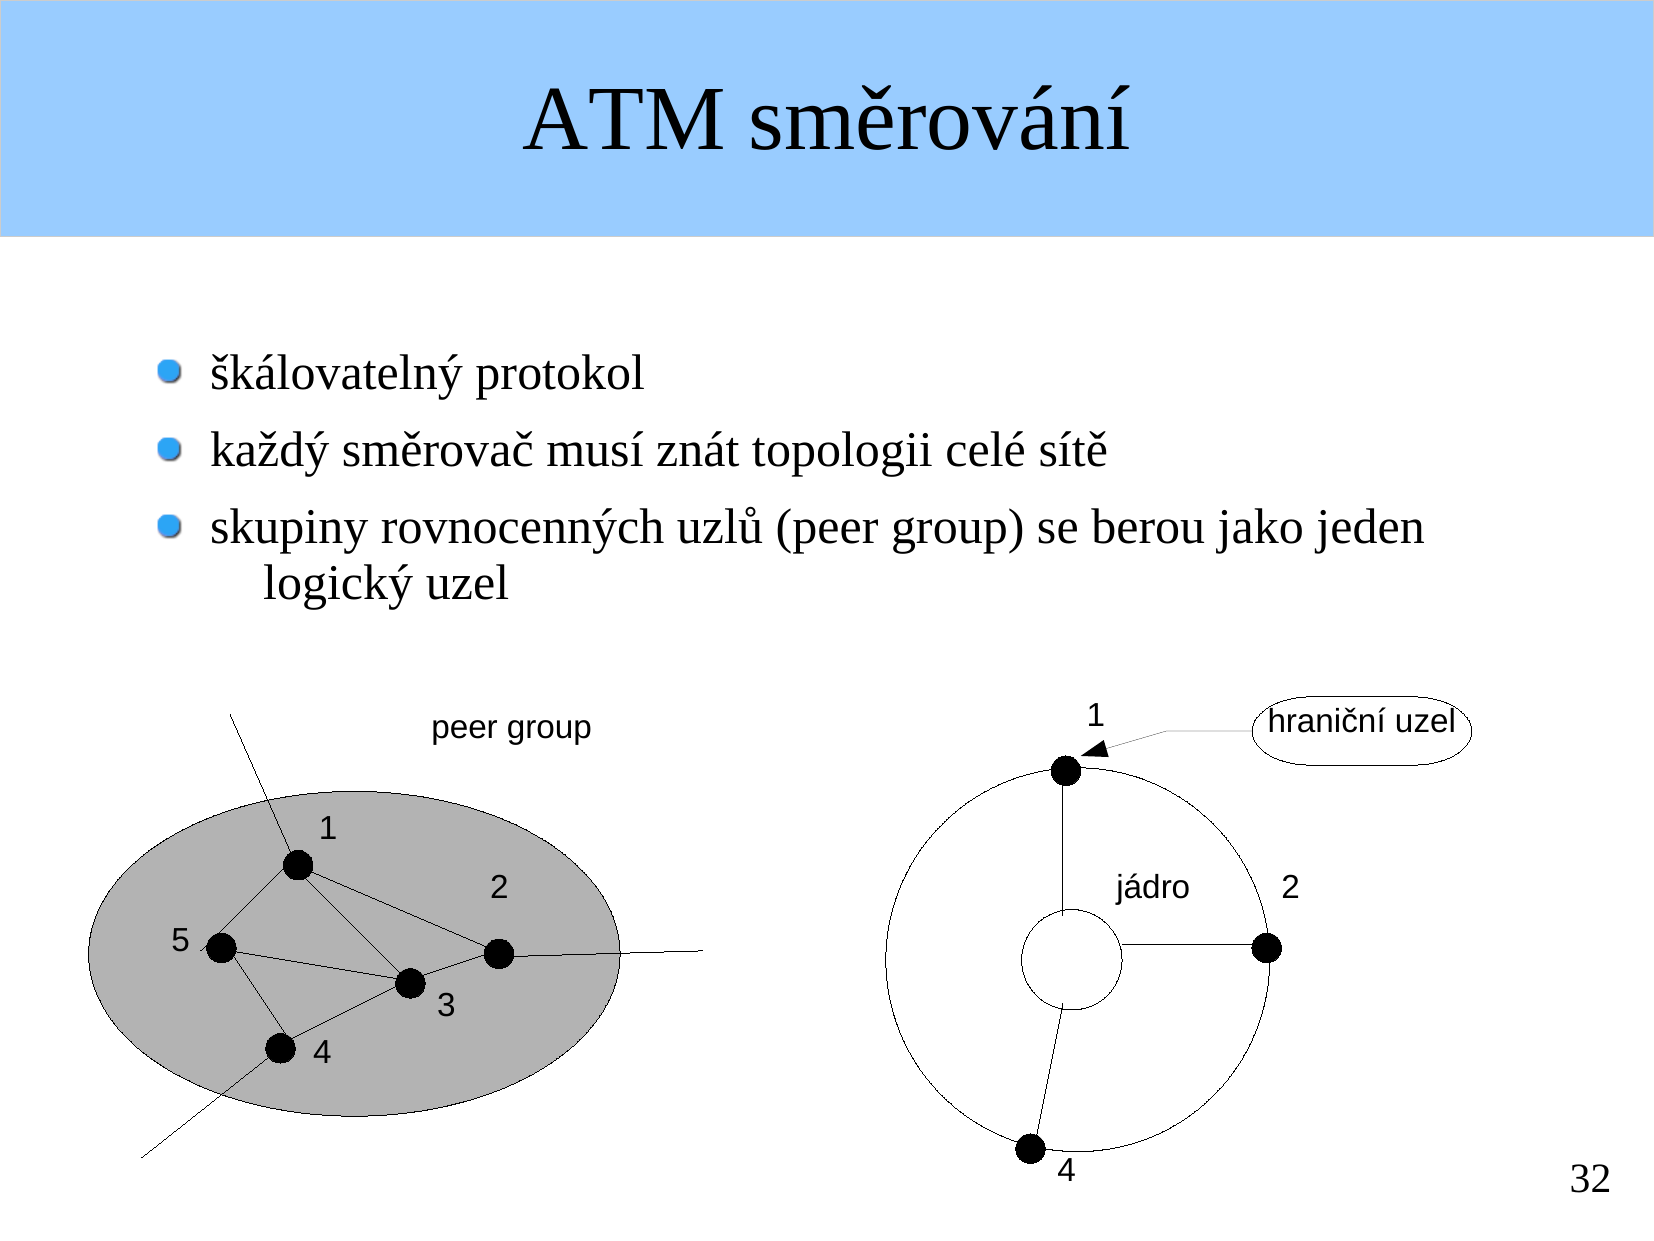

# ATM směrování
škálovatelný protokol
každý směrovač musí znát topologii celé sítě
skupiny rovnocenných uzlů (peer group) se berou jako jeden logický uzel
1
peer group
1
2
jádro
2
5
3
4
4